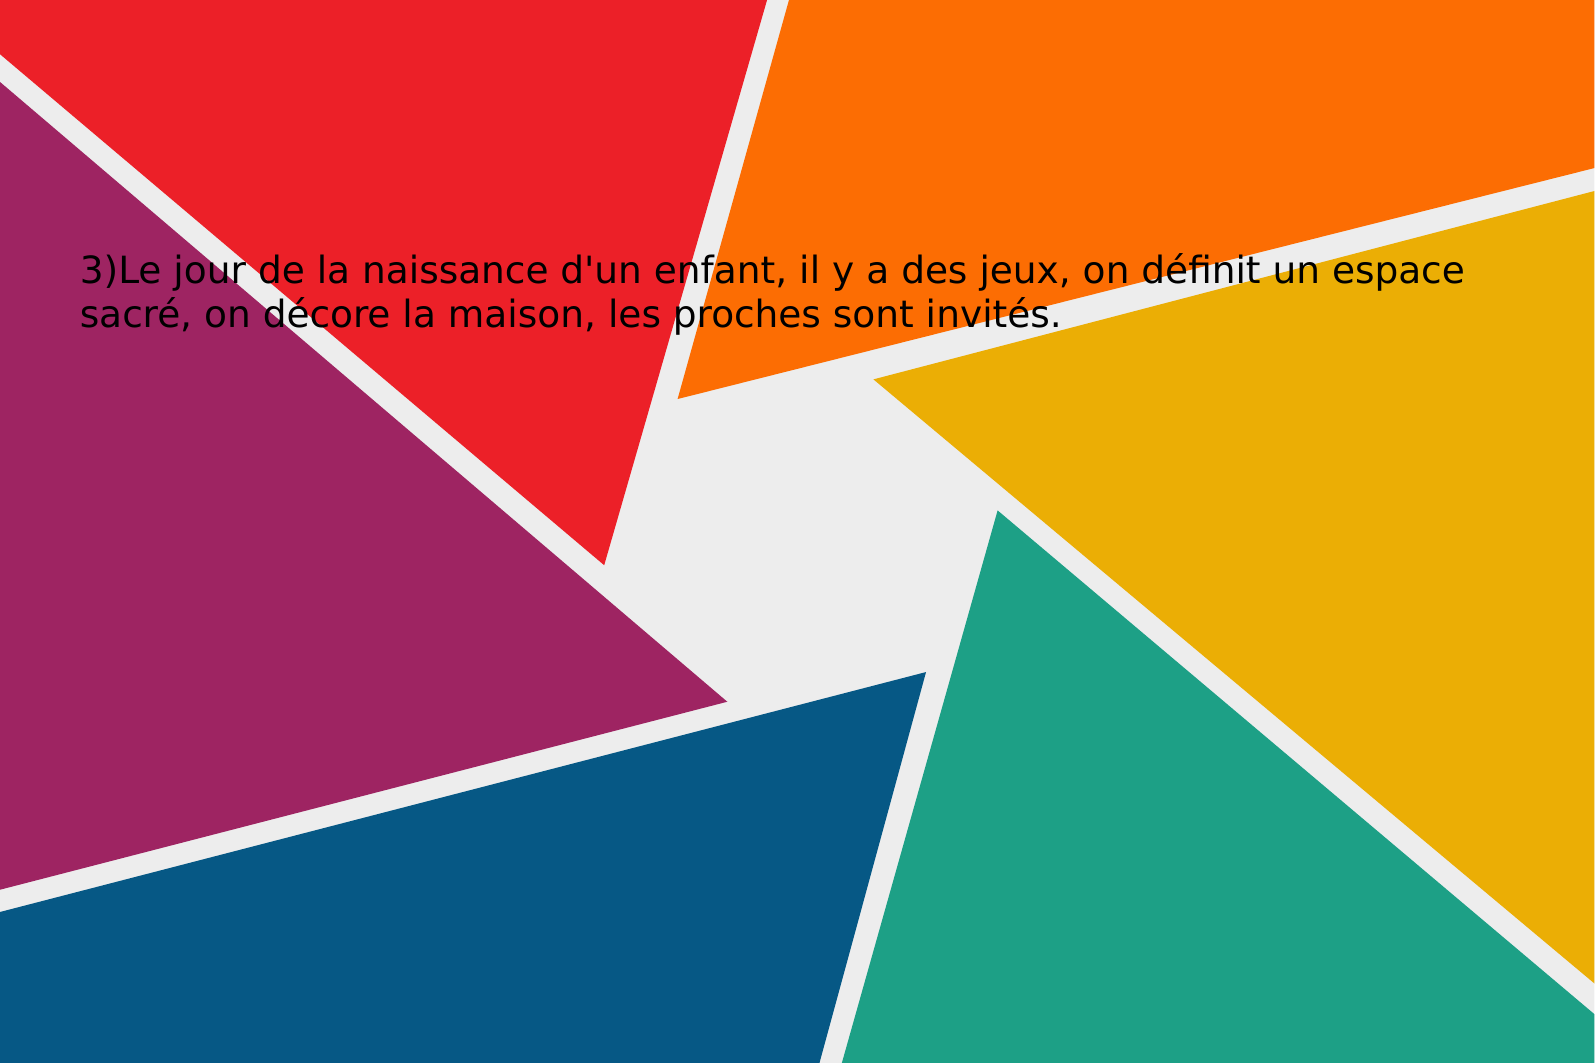

#
3)Le jour de la naissance d'un enfant, il y a des jeux, on définit un espace sacré, on décore la maison, les proches sont invités.